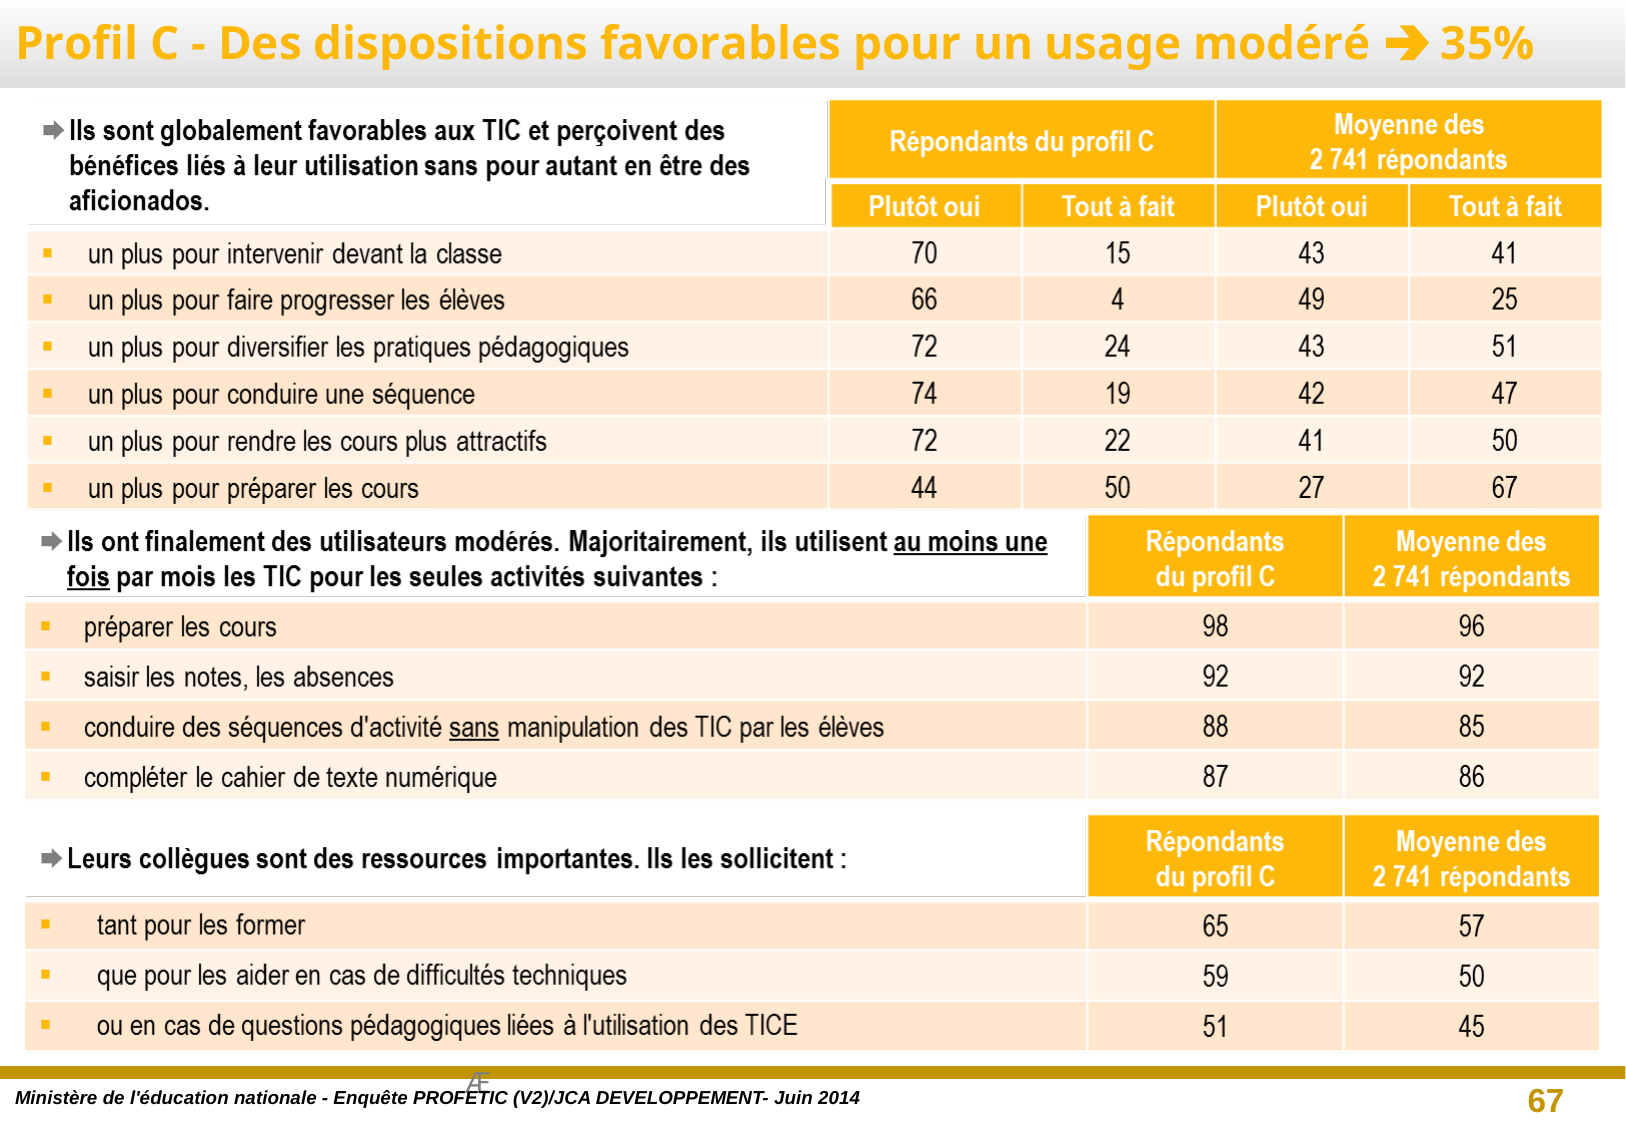

# Profil C - Des dispositions favorables pour un usage modéré  35%
Ministère de l'éducation nationale - Enquête PROFETIC (V2)/JCA DEVELOPPEMENT- Juin 2014